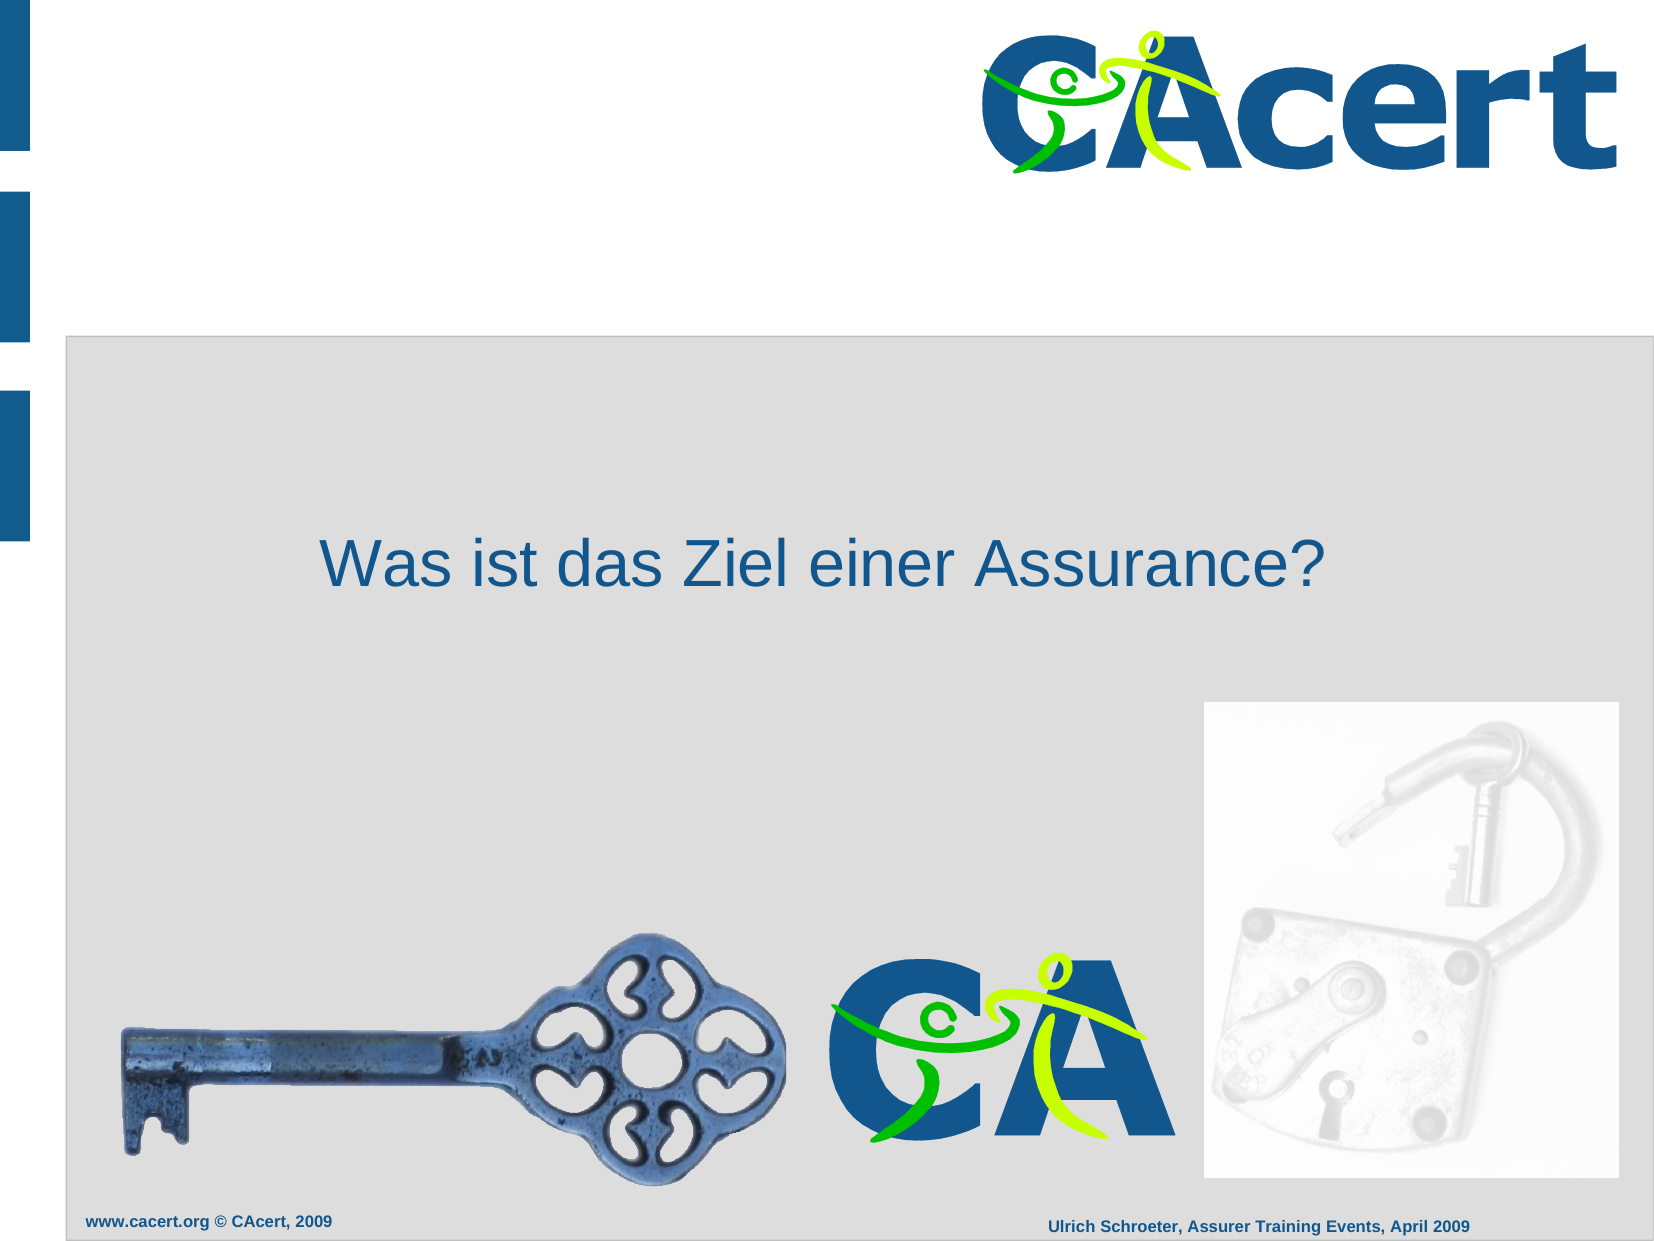

# Was ist das Ziel einer Assurance?